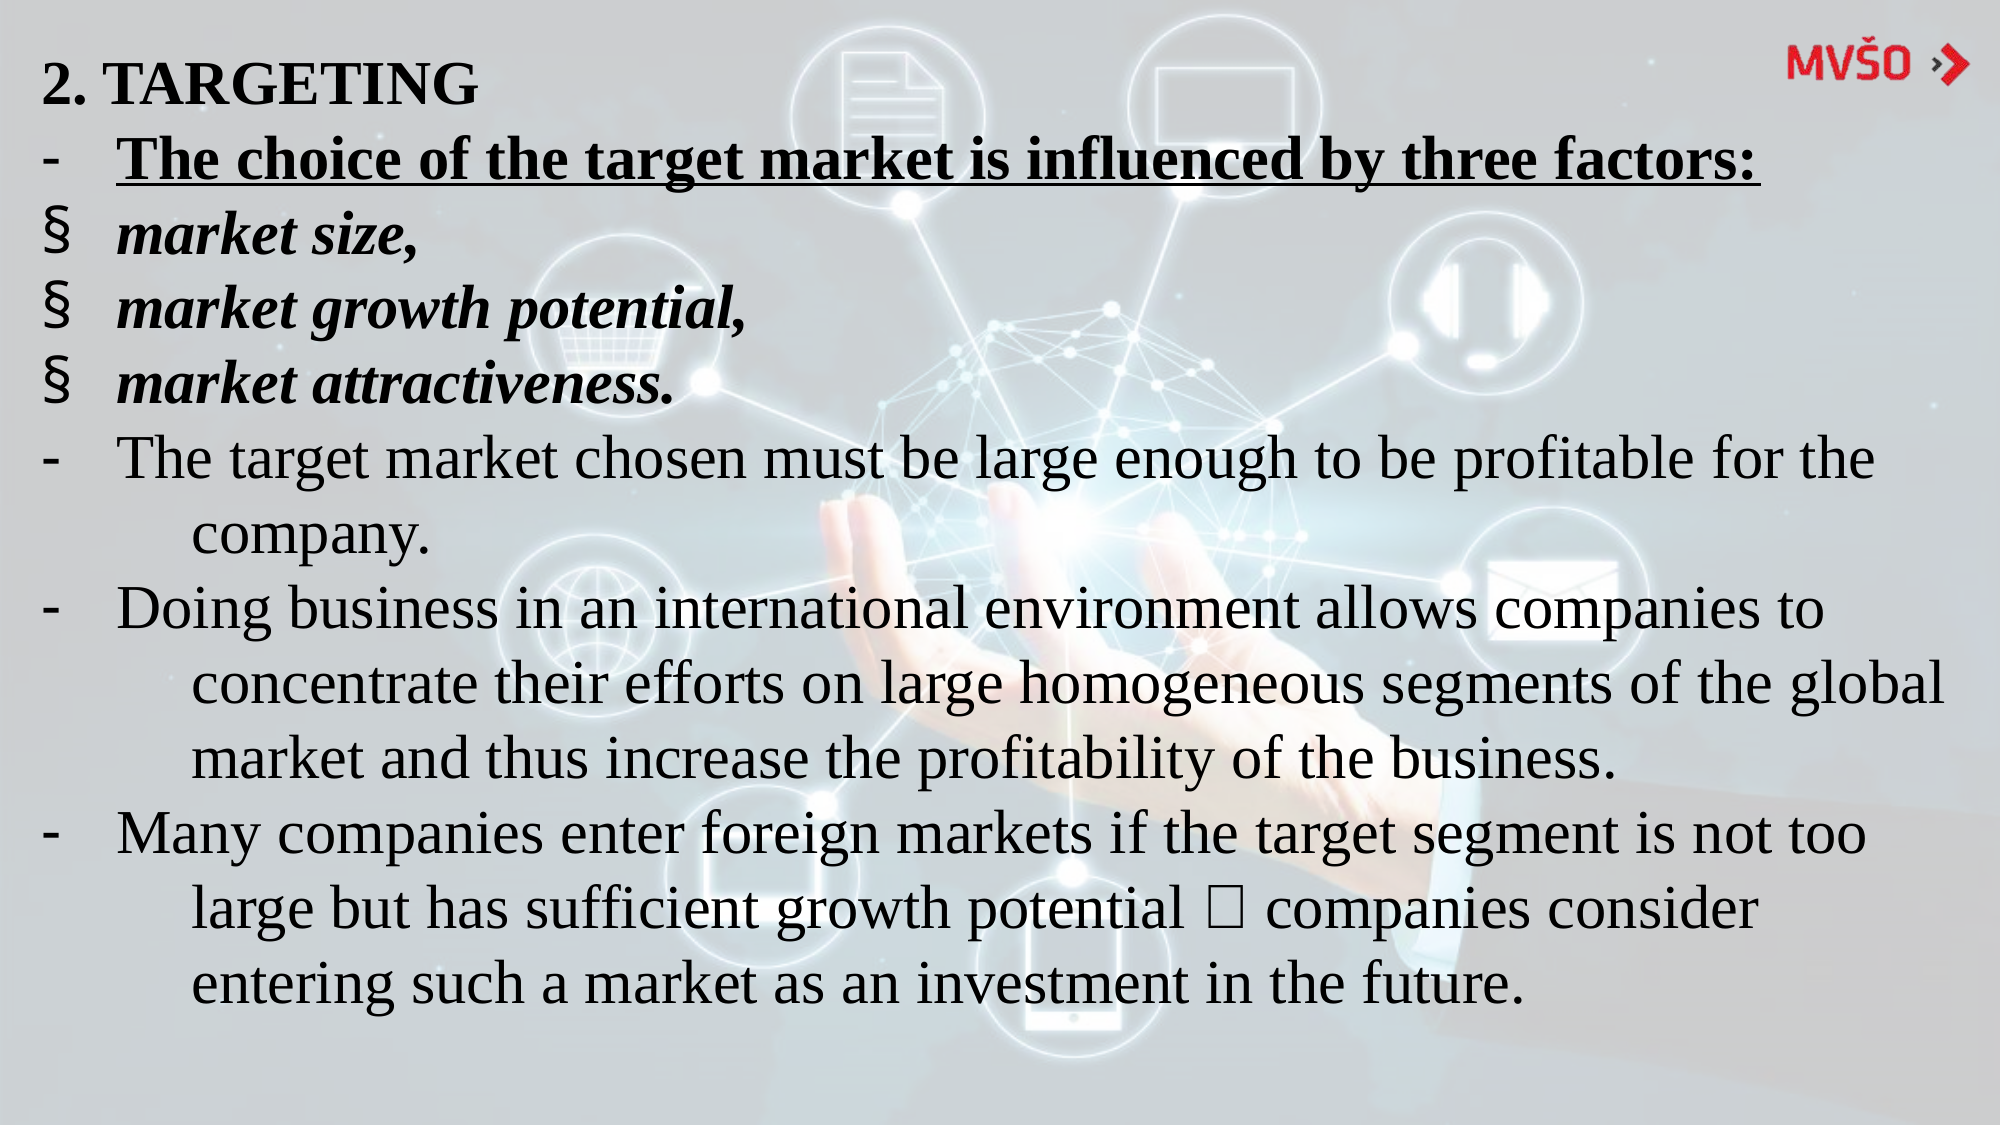

2. TARGETING
The choice of the target market is influenced by three factors:
market size,
market growth potential,
market attractiveness.
The target market chosen must be large enough to be profitable for the company.
Doing business in an international environment allows companies to concentrate their efforts on large homogeneous segments of the global market and thus increase the profitability of the business.
Many companies enter foreign markets if the target segment is not too large but has sufficient growth potential  companies consider entering such a market as an investment in the future.